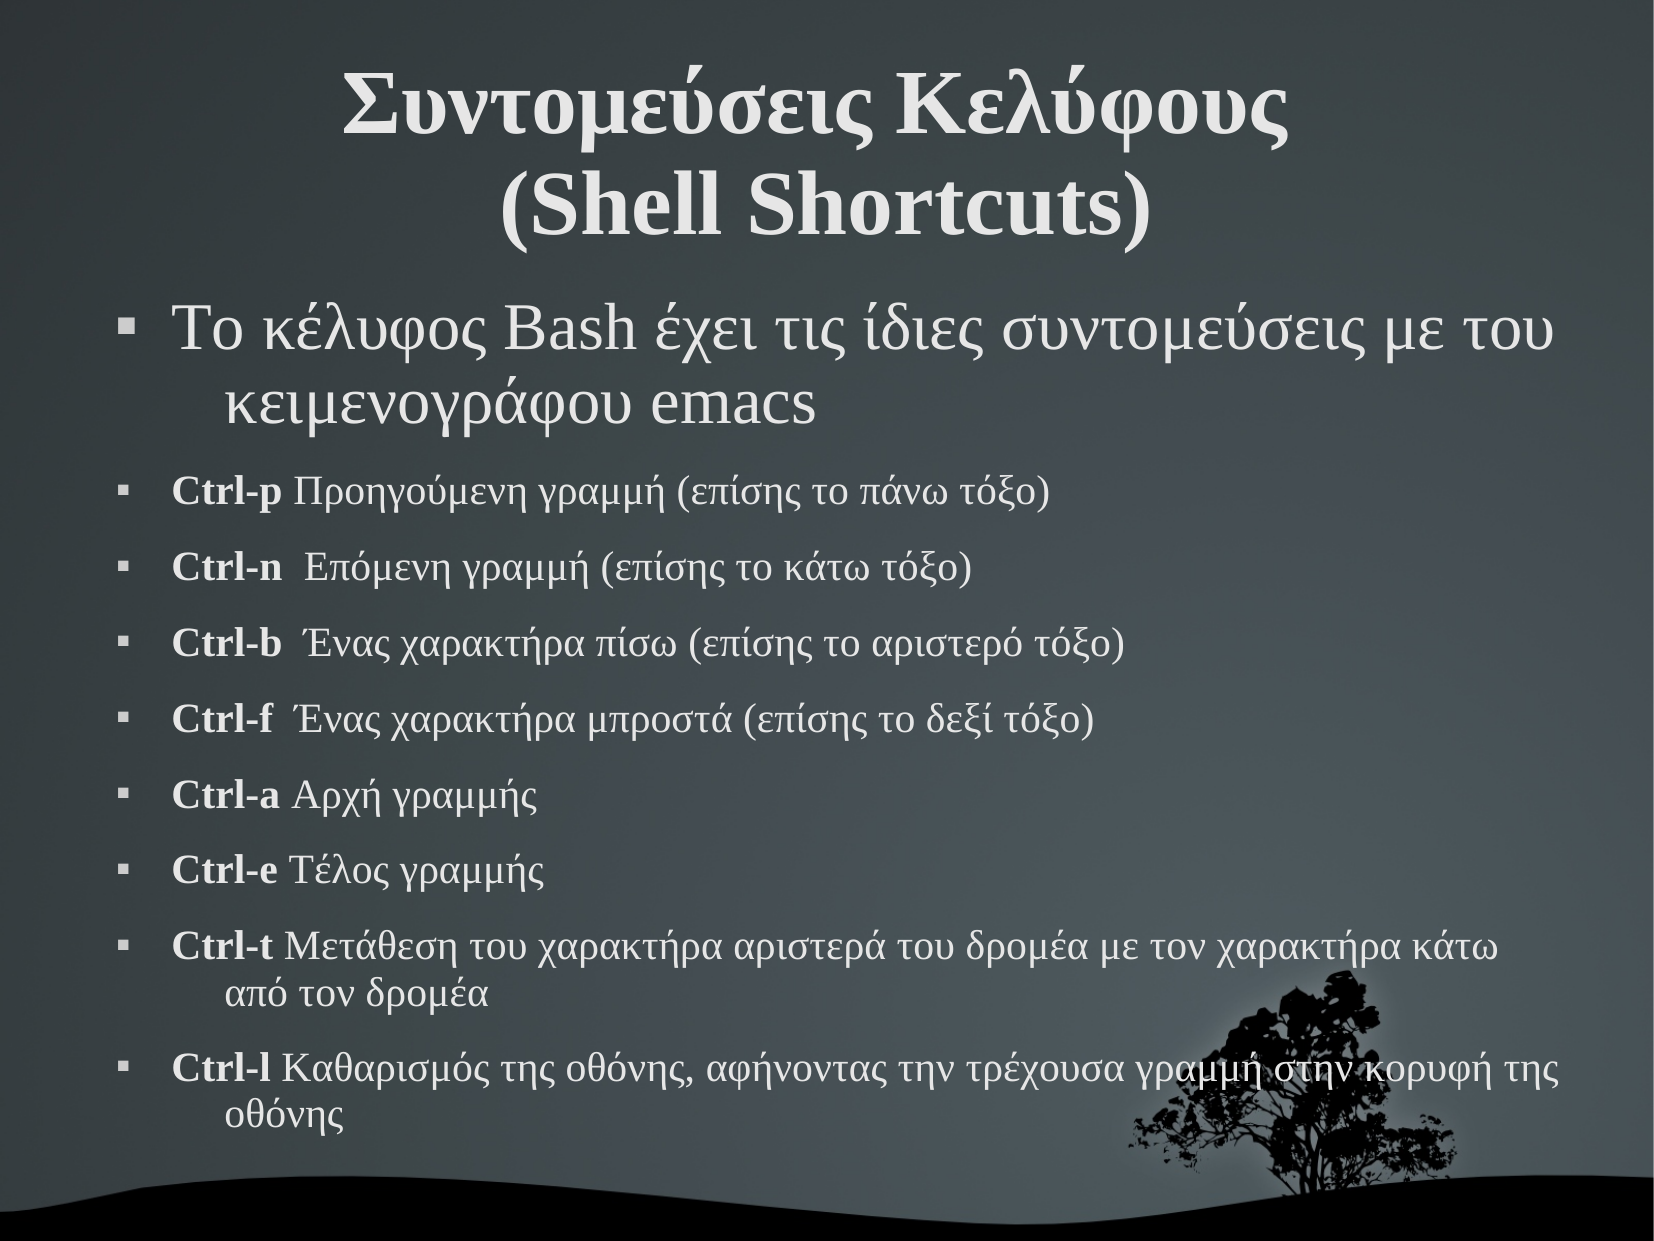

# Συντομεύσεις Κελύφους (Shell Shortcuts)
Το κέλυφος Bash έχει τις ίδιες συντομεύσεις με του κειμενογράφου emacs
Ctrl-p Προηγούμενη γραμμή (επίσης το πάνω τόξο)
Ctrl-n Επόμενη γραμμή (επίσης το κάτω τόξο)
Ctrl-b Ένας χαρακτήρα πίσω (επίσης το αριστερό τόξο)
Ctrl-f Ένας χαρακτήρα μπροστά (επίσης το δεξί τόξο)
Ctrl-a Αρχή γραμμής
Ctrl-e Τέλος γραμμής
Ctrl-t Μετάθεση του χαρακτήρα αριστερά του δρομέα με τον χαρακτήρα κάτω από τον δρομέα
Ctrl-l Καθαρισμός της οθόνης, αφήνοντας την τρέχουσα γραμμή στην κορυφή της οθόνης